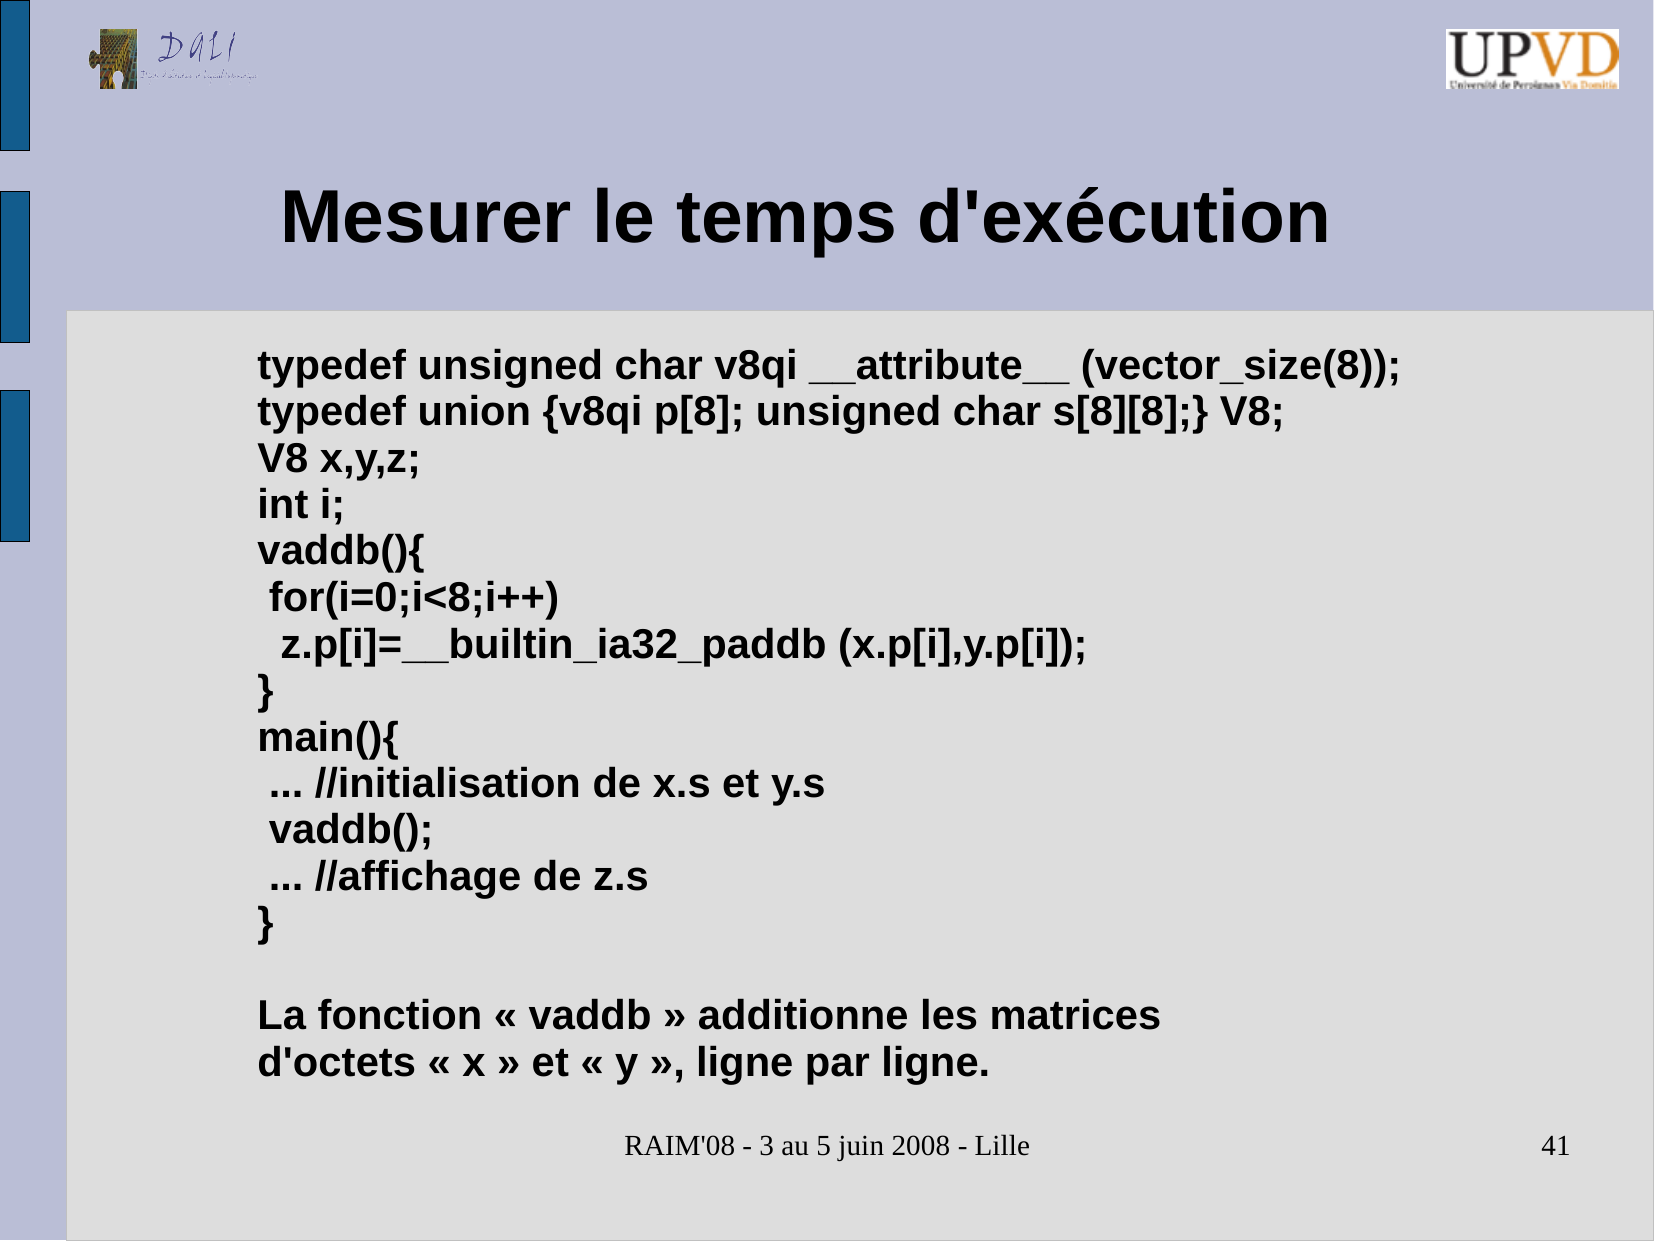

Mesurer le temps d'exécution
typedef unsigned char v8qi __attribute__ (vector_size(8));
typedef union {v8qi p[8]; unsigned char s[8][8];} V8;
V8 x,y,z;
int i;
vaddb(){
 for(i=0;i<8;i++)
 z.p[i]=__builtin_ia32_paddb (x.p[i],y.p[i]);
}
main(){
 ... //initialisation de x.s et y.s
 vaddb();
 ... //affichage de z.s
}
La fonction « vaddb » additionne les matrices
d'octets « x » et « y », ligne par ligne.
RAIM'08 - 3 au 5 juin 2008 - Lille
41